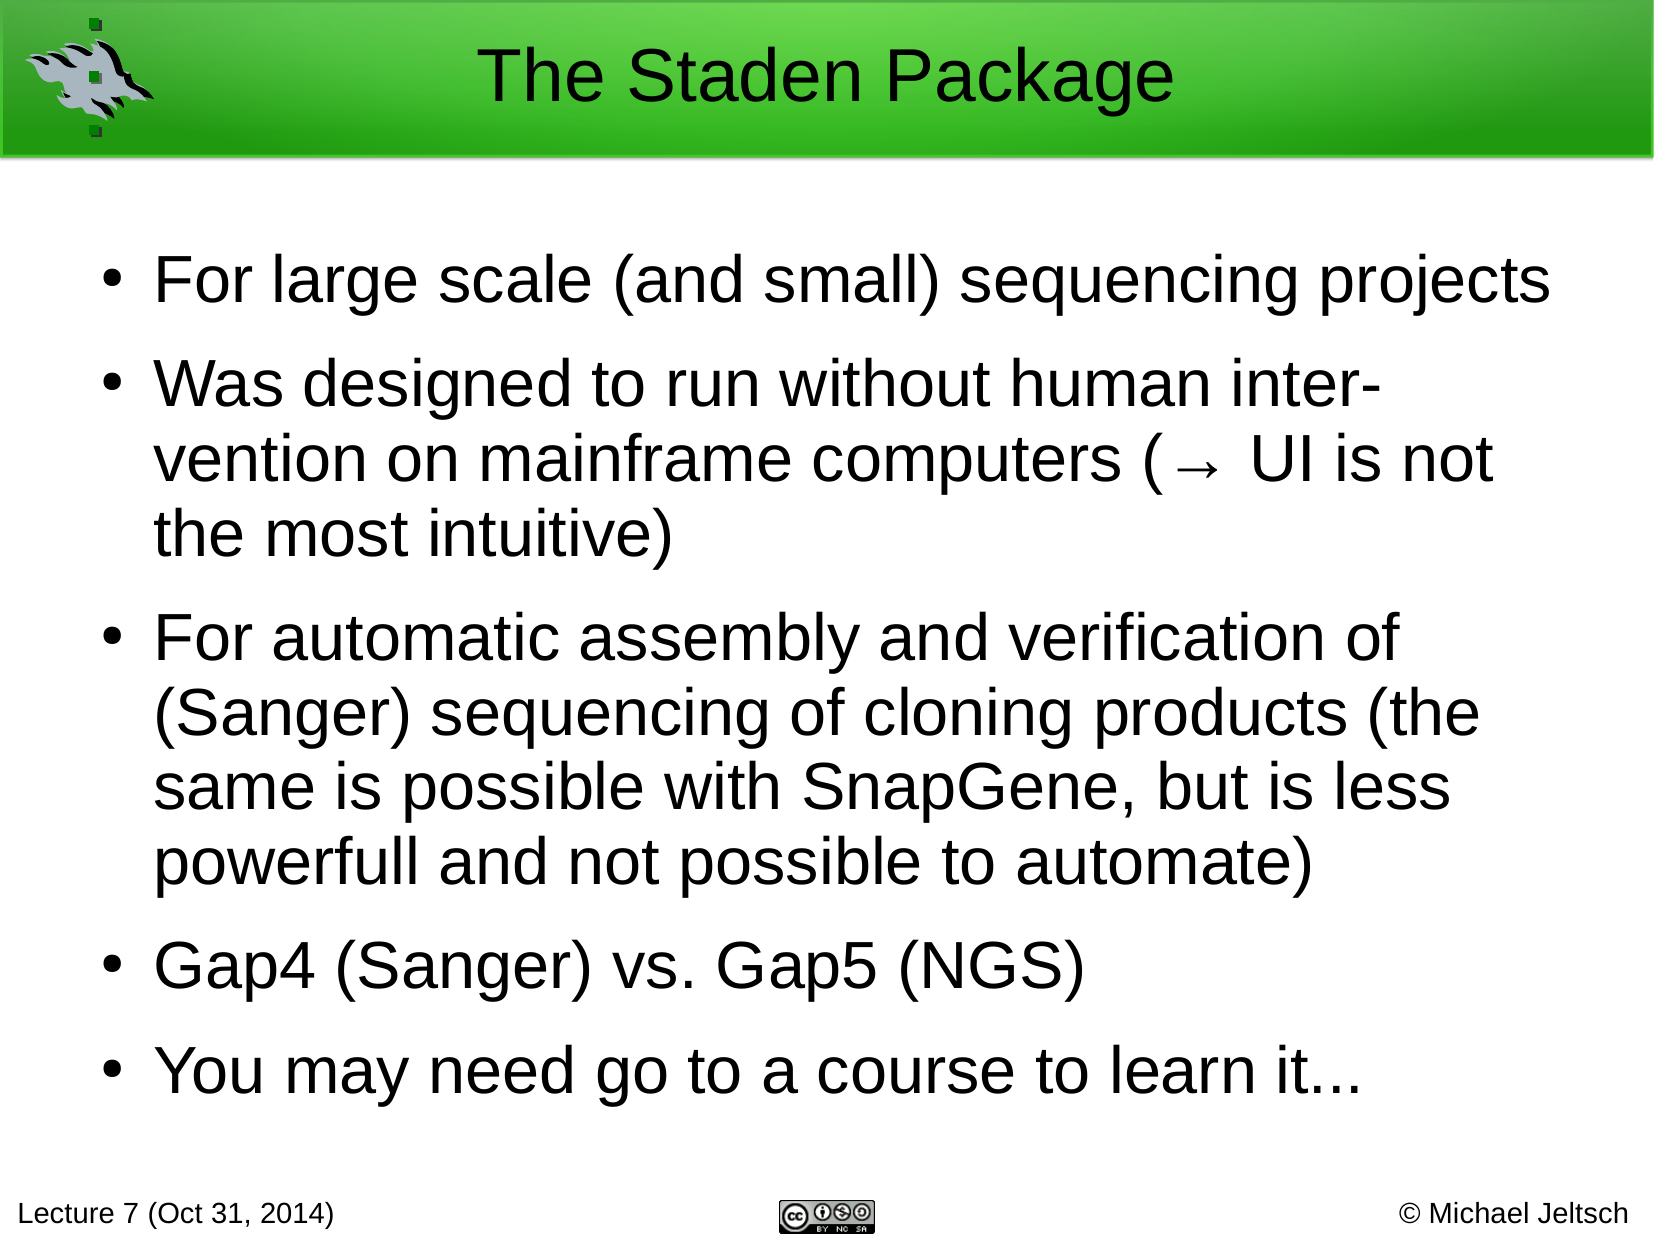

The Staden Package
# For large scale (and small) sequencing projects
Was designed to run without human inter-vention on mainframe computers (→ UI is not the most intuitive)
For automatic assembly and verification of (Sanger) sequencing of cloning products (the same is possible with SnapGene, but is less powerfull and not possible to automate)
Gap4 (Sanger) vs. Gap5 (NGS)
You may need go to a course to learn it...